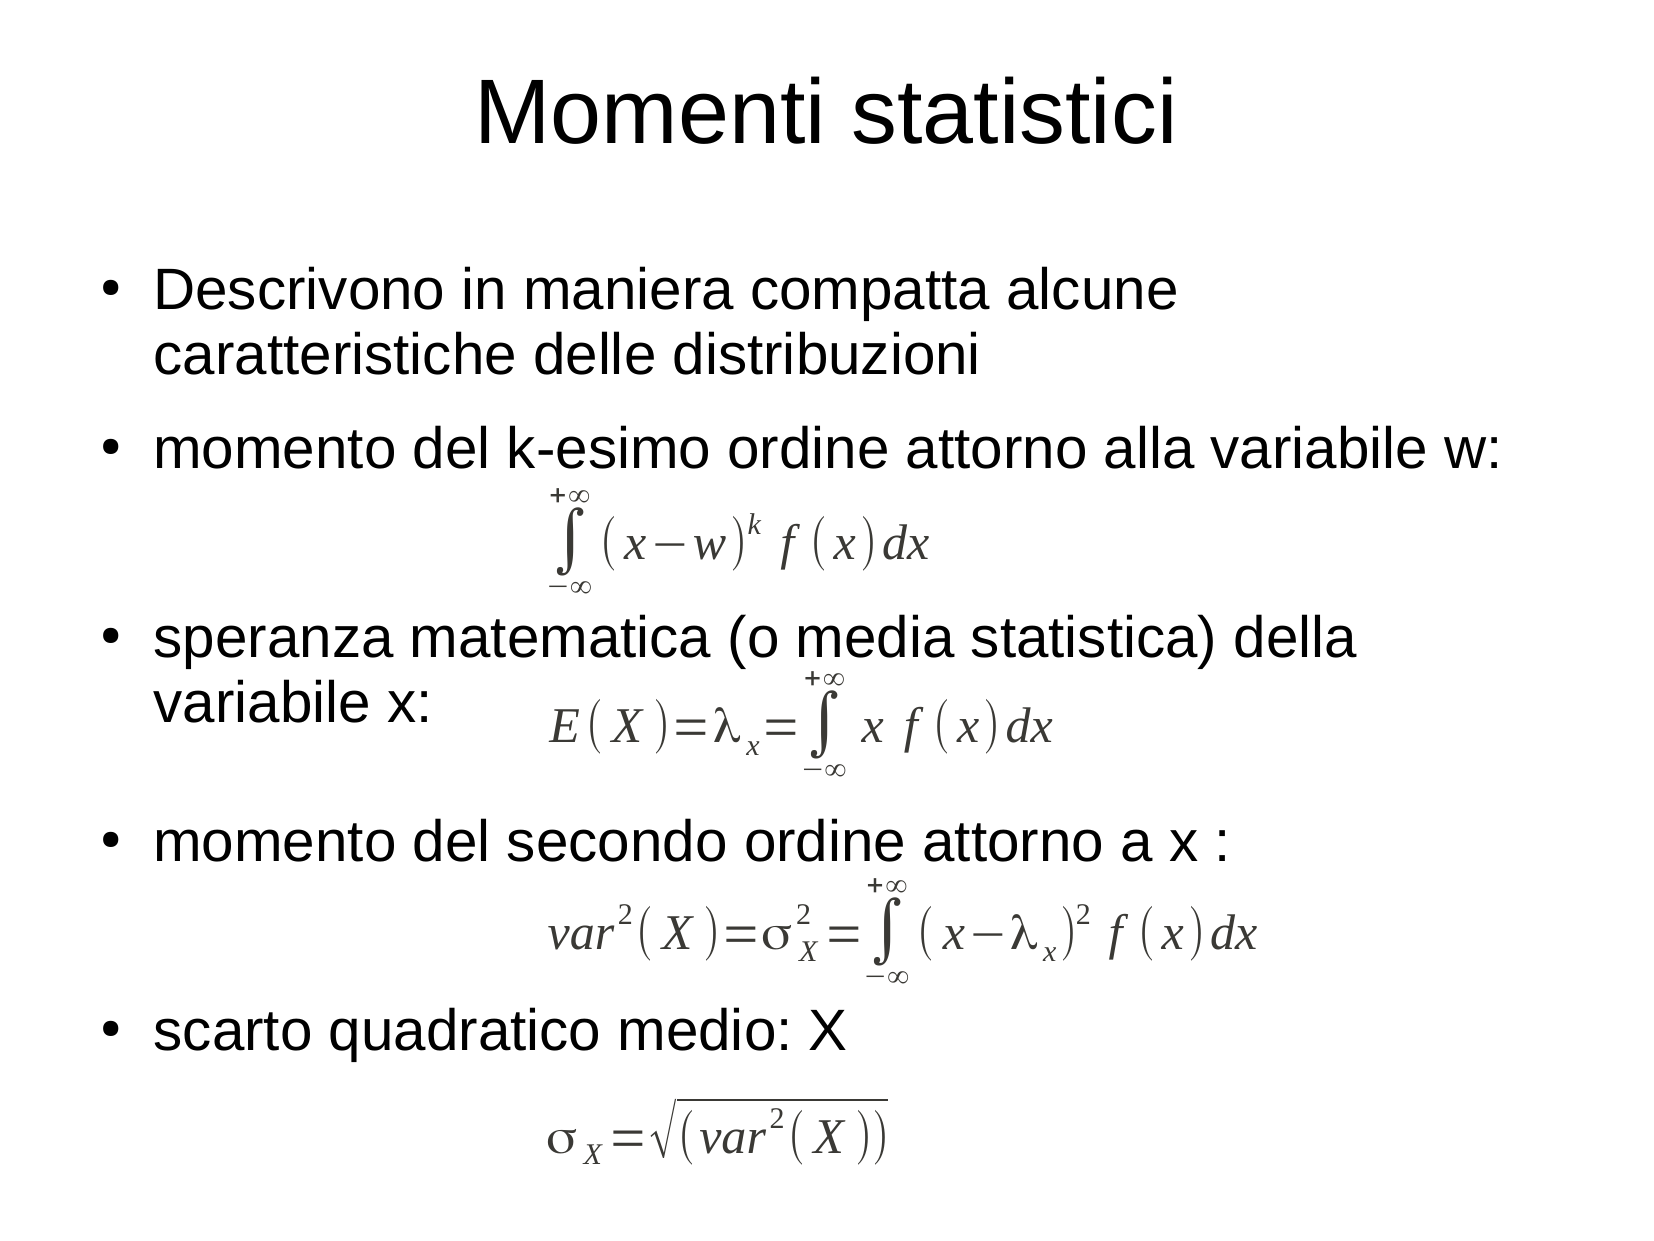

# Momenti statistici
Descrivono in maniera compatta alcune caratteristiche delle distribuzioni
momento del k-esimo ordine attorno alla variabile w:
speranza matematica (o media statistica) della variabile x:
momento del secondo ordine attorno a x :
scarto quadratico medio: X